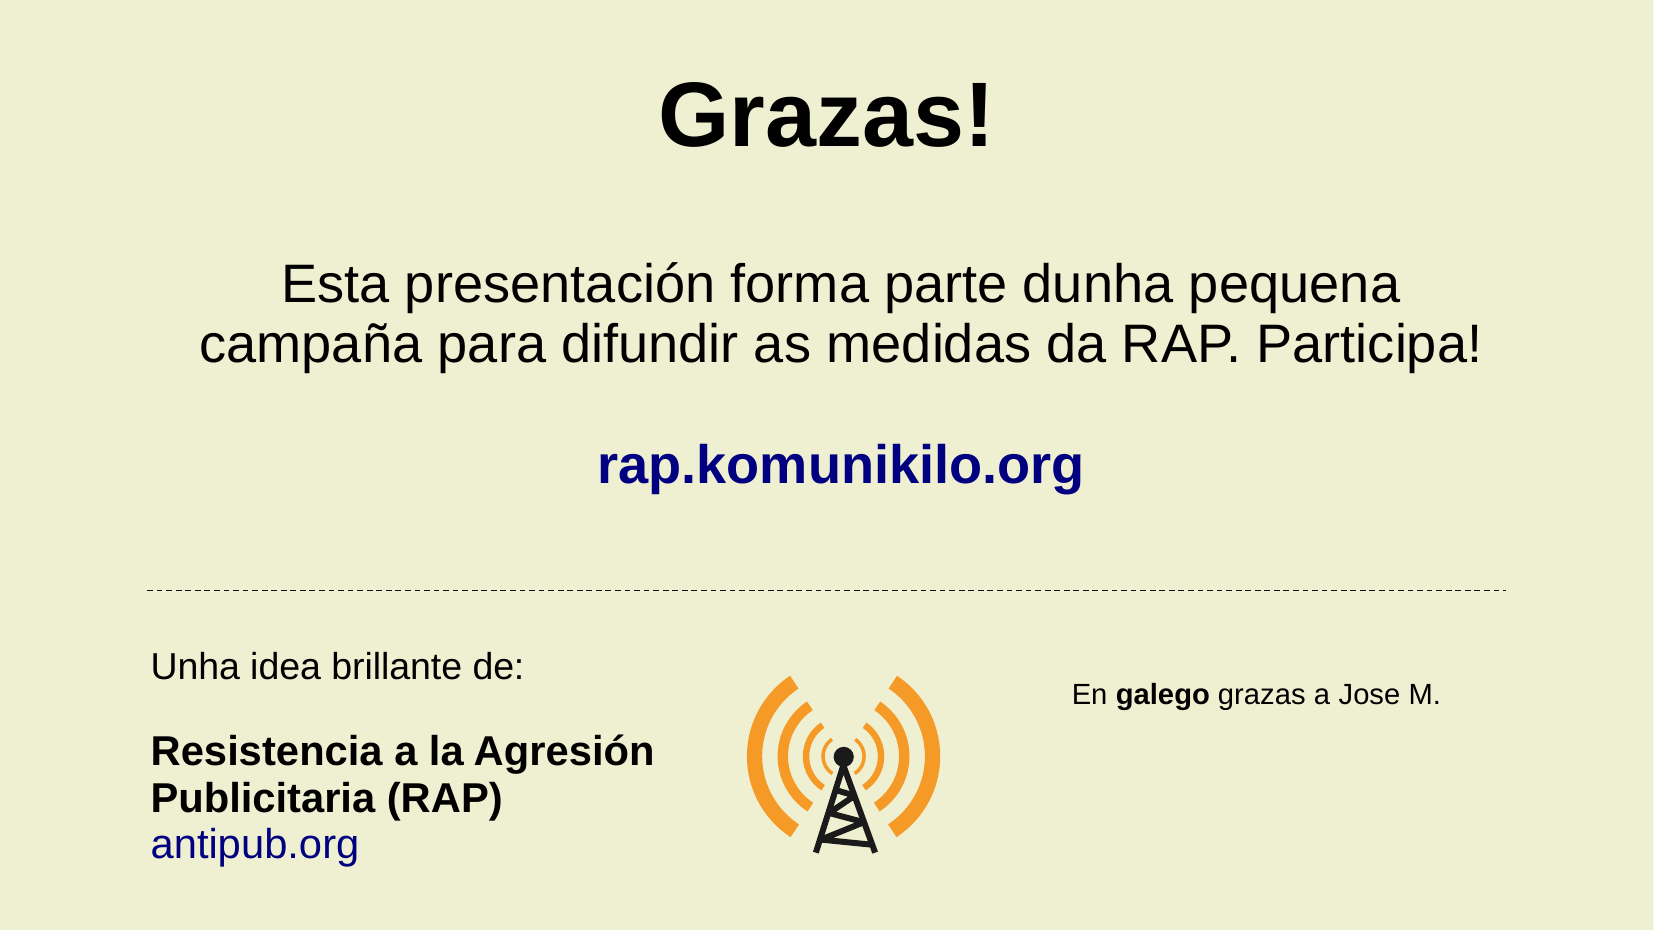

# Grazas!
Esta presentación forma parte dunha pequena
campaña para difundir as medidas da RAP. Participa!
rap.komunikilo.org
Unha idea brillante de:
En galego grazas a Jose M.
Resistencia a la Agresión Publicitaria (RAP)
antipub.org